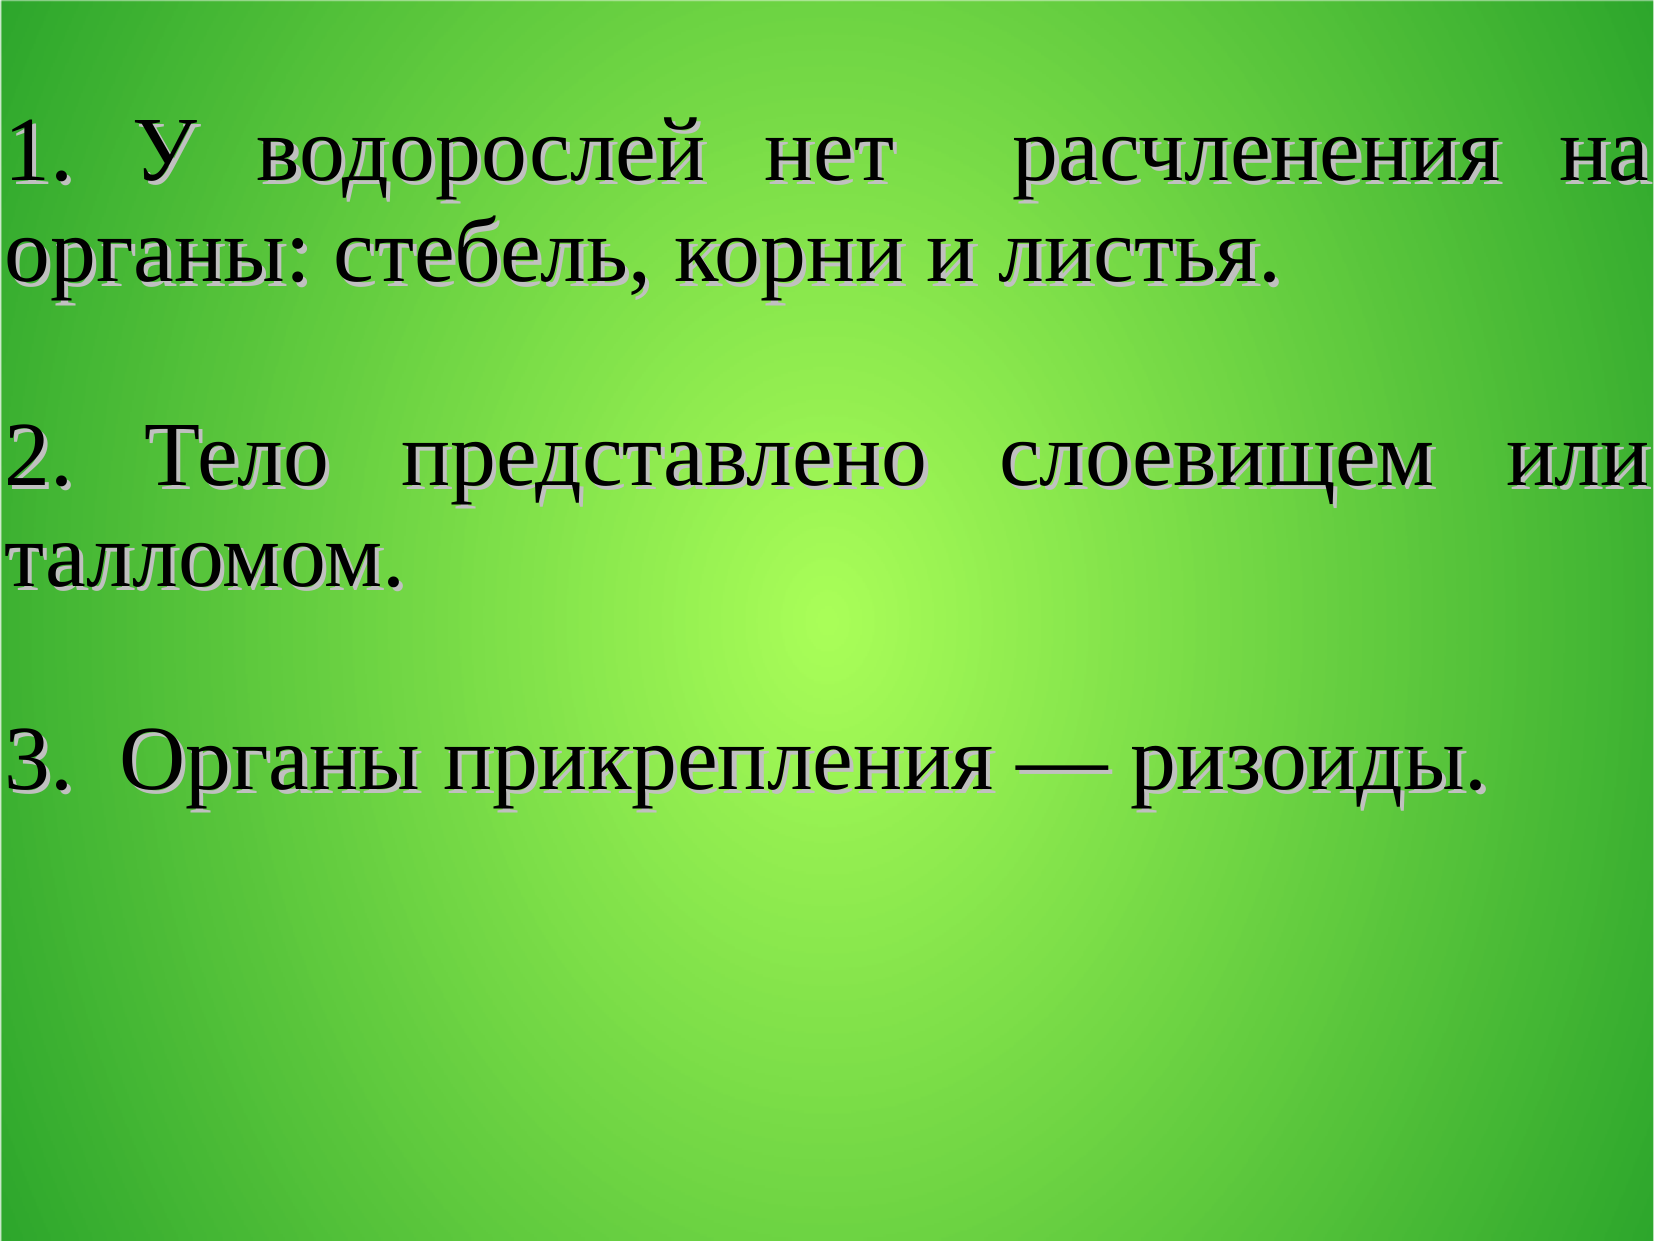

1. У водорослей нет расчленения на органы: стебель, корни и листья.
2. Тело представлено слоевищем или талломом.
3. Органы прикрепления — ризоиды.